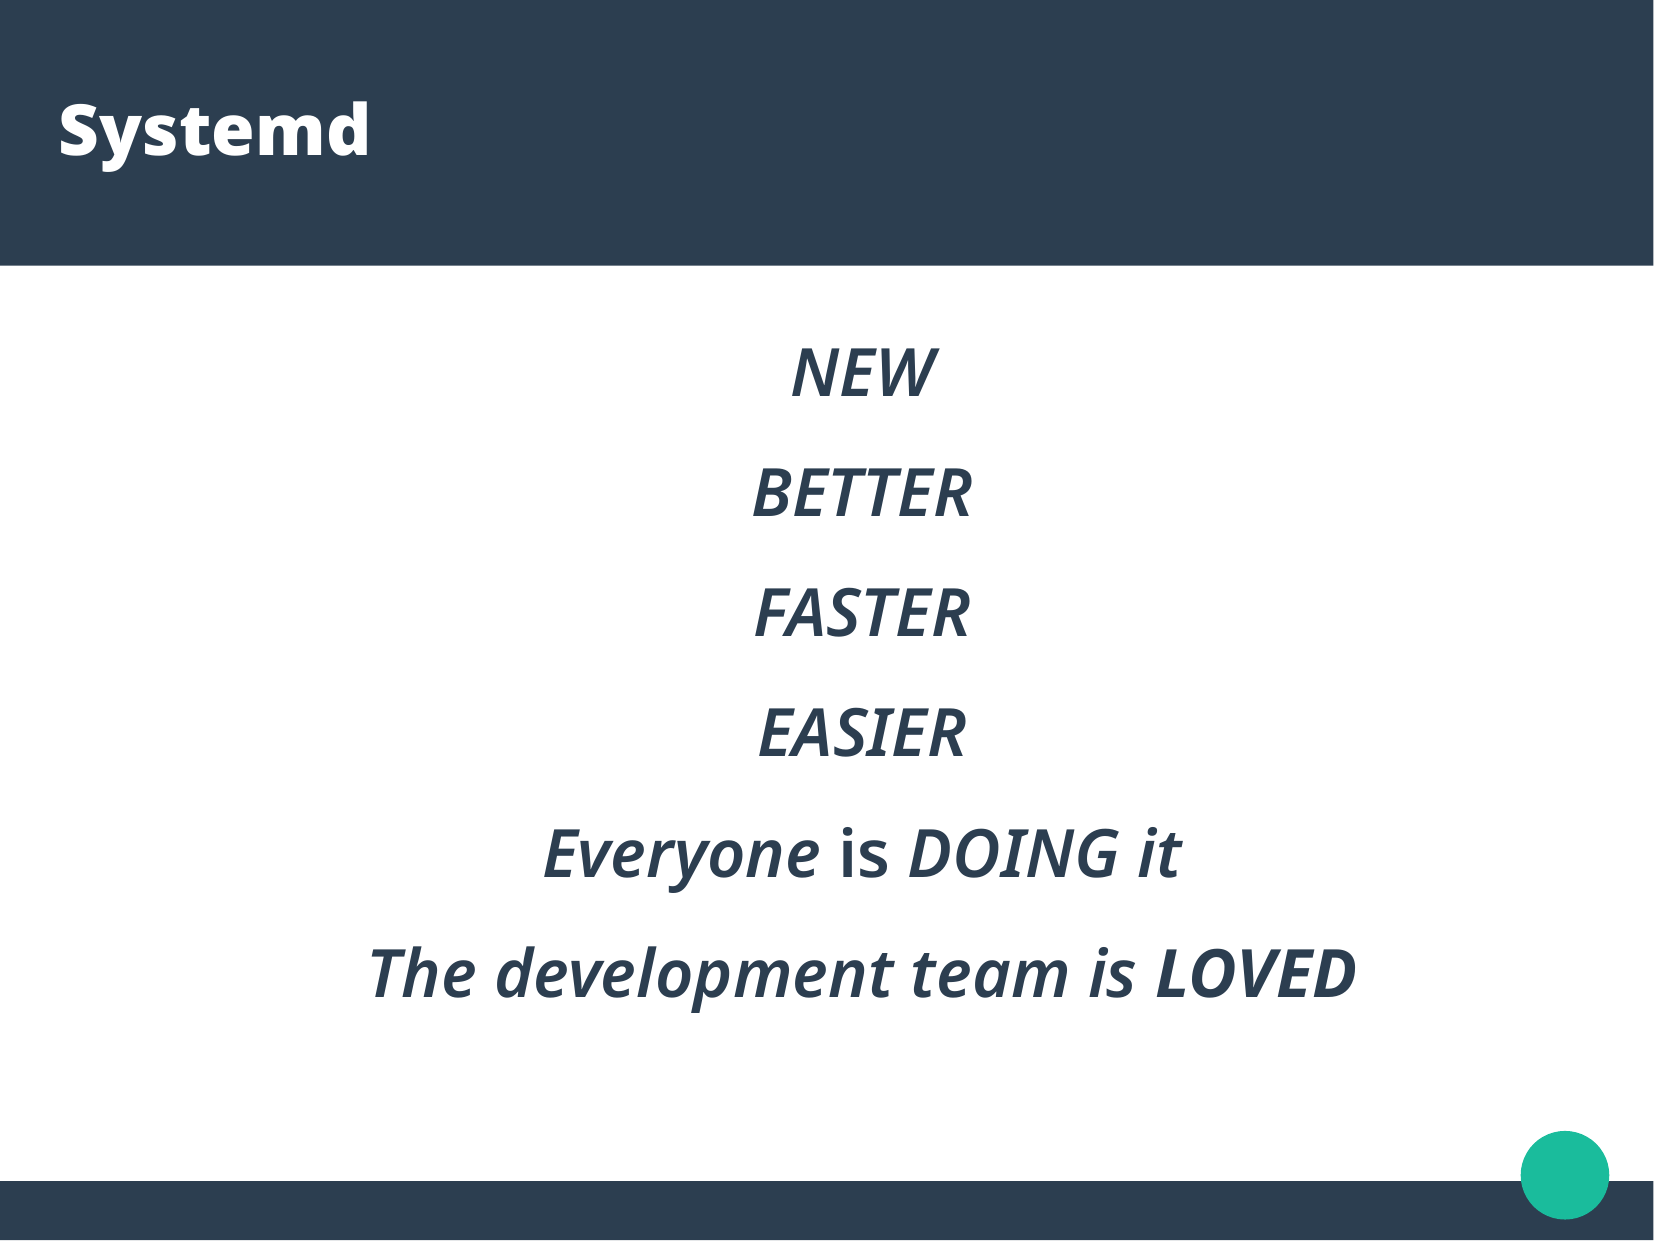

# Systemd
NEW
BETTER
FASTER
EASIER
Everyone is DOING it
The development team is LOVED